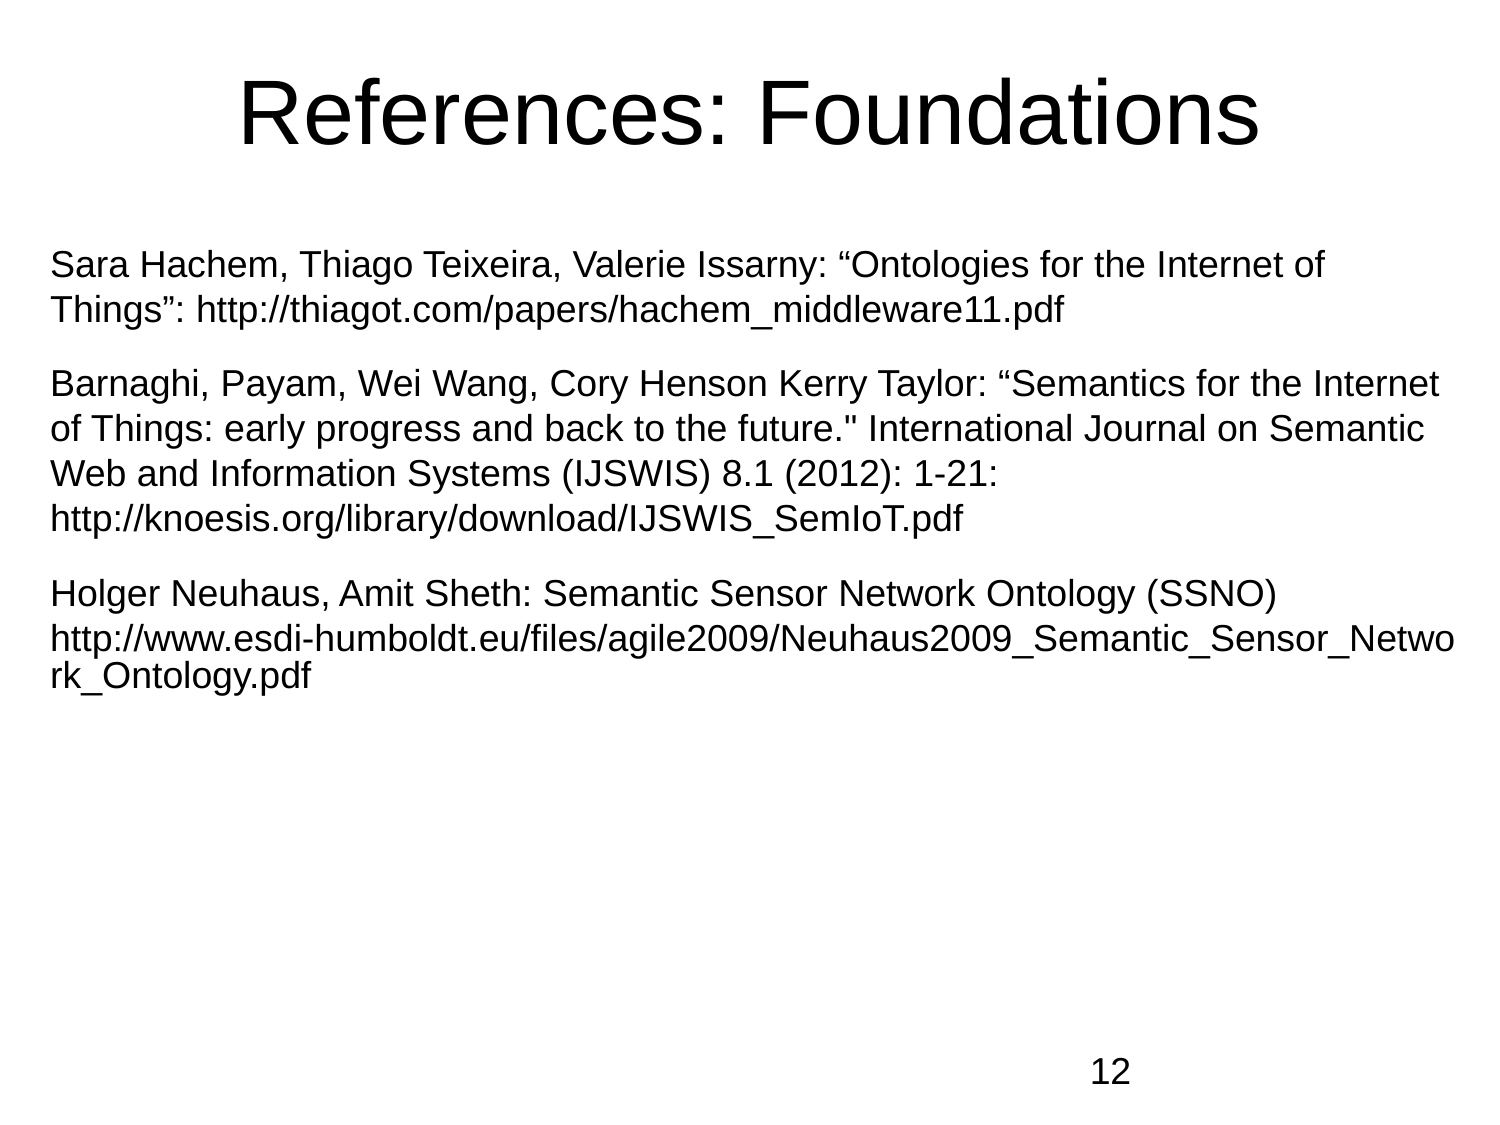

# References: Foundations
Sara Hachem, Thiago Teixeira, Valerie Issarny: “Ontologies for the Internet of Things”: http://thiagot.com/papers/hachem_middleware11.pdf
Barnaghi, Payam, Wei Wang, Cory Henson Kerry Taylor: “Semantics for the Internet of Things: early progress and back to the future." International Journal on Semantic Web and Information Systems (IJSWIS) 8.1 (2012): 1-21: http://knoesis.org/library/download/IJSWIS_SemIoT.pdf
Holger Neuhaus, Amit Sheth: Semantic Sensor Network Ontology (SSNO)
http://www.esdi-humboldt.eu/files/agile2009/Neuhaus2009_Semantic_Sensor_Network_Ontology.pdf